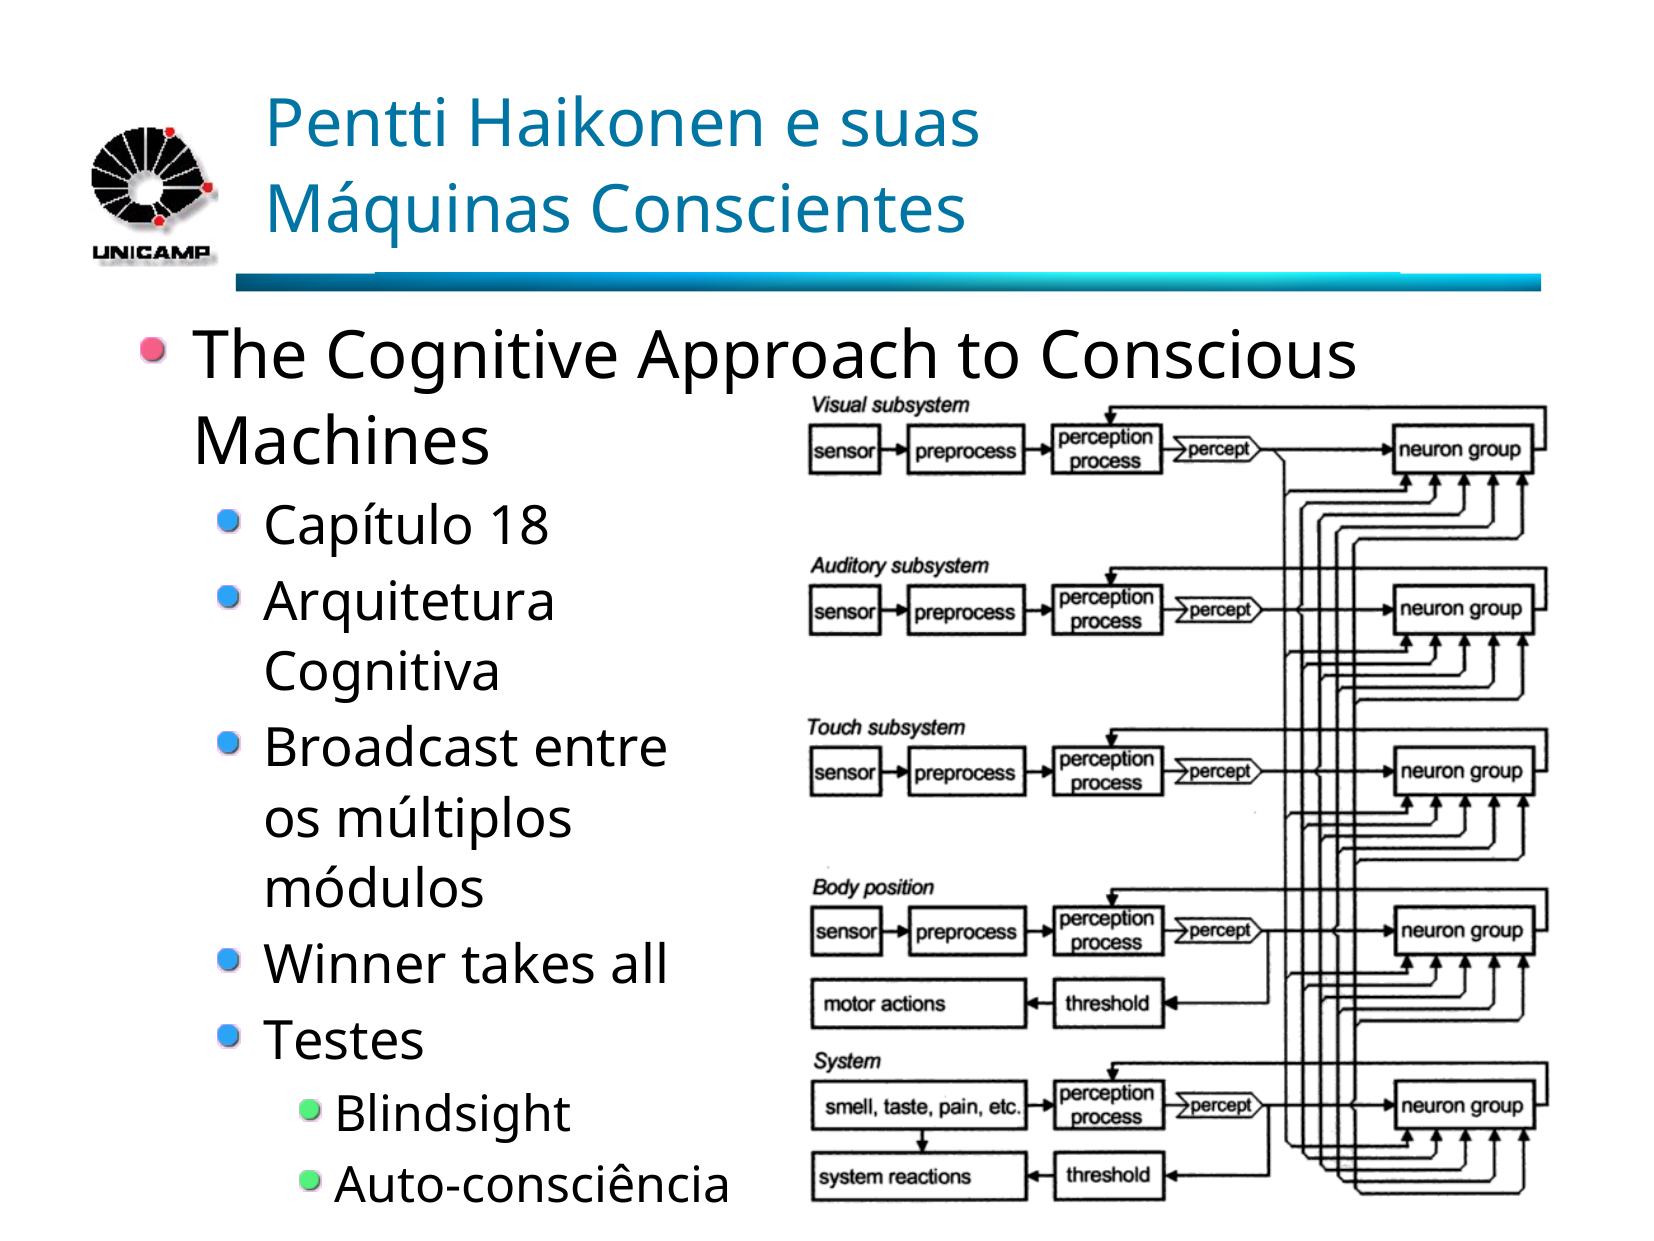

# Pentti Haikonen e suas Máquinas Conscientes
The Cognitive Approach to Conscious Machines
Capítulo 18
Arquitetura
Cognitiva
Broadcast entre
os múltiplos
módulos
Winner takes all
Testes
Blindsight
Auto-consciência